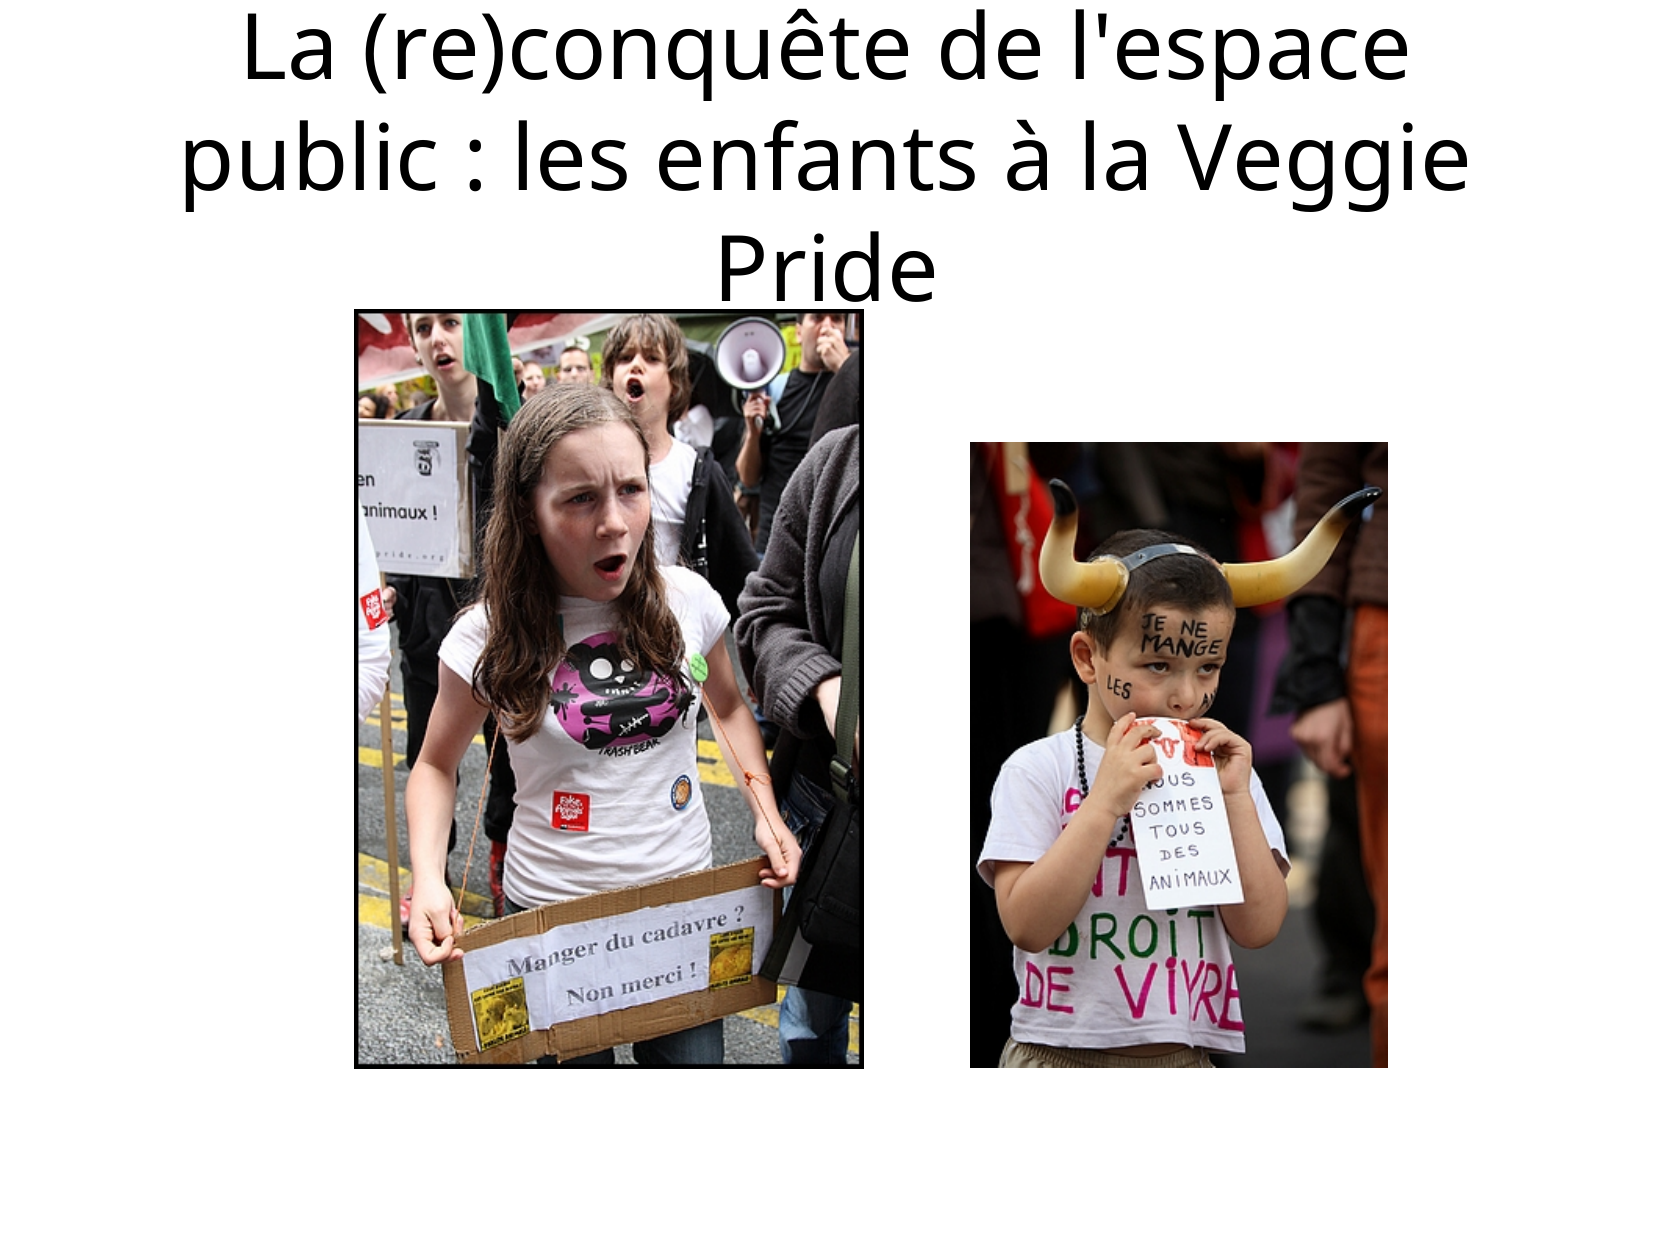

# La (re)conquête de l'espace public : les enfants à la Veggie Pride